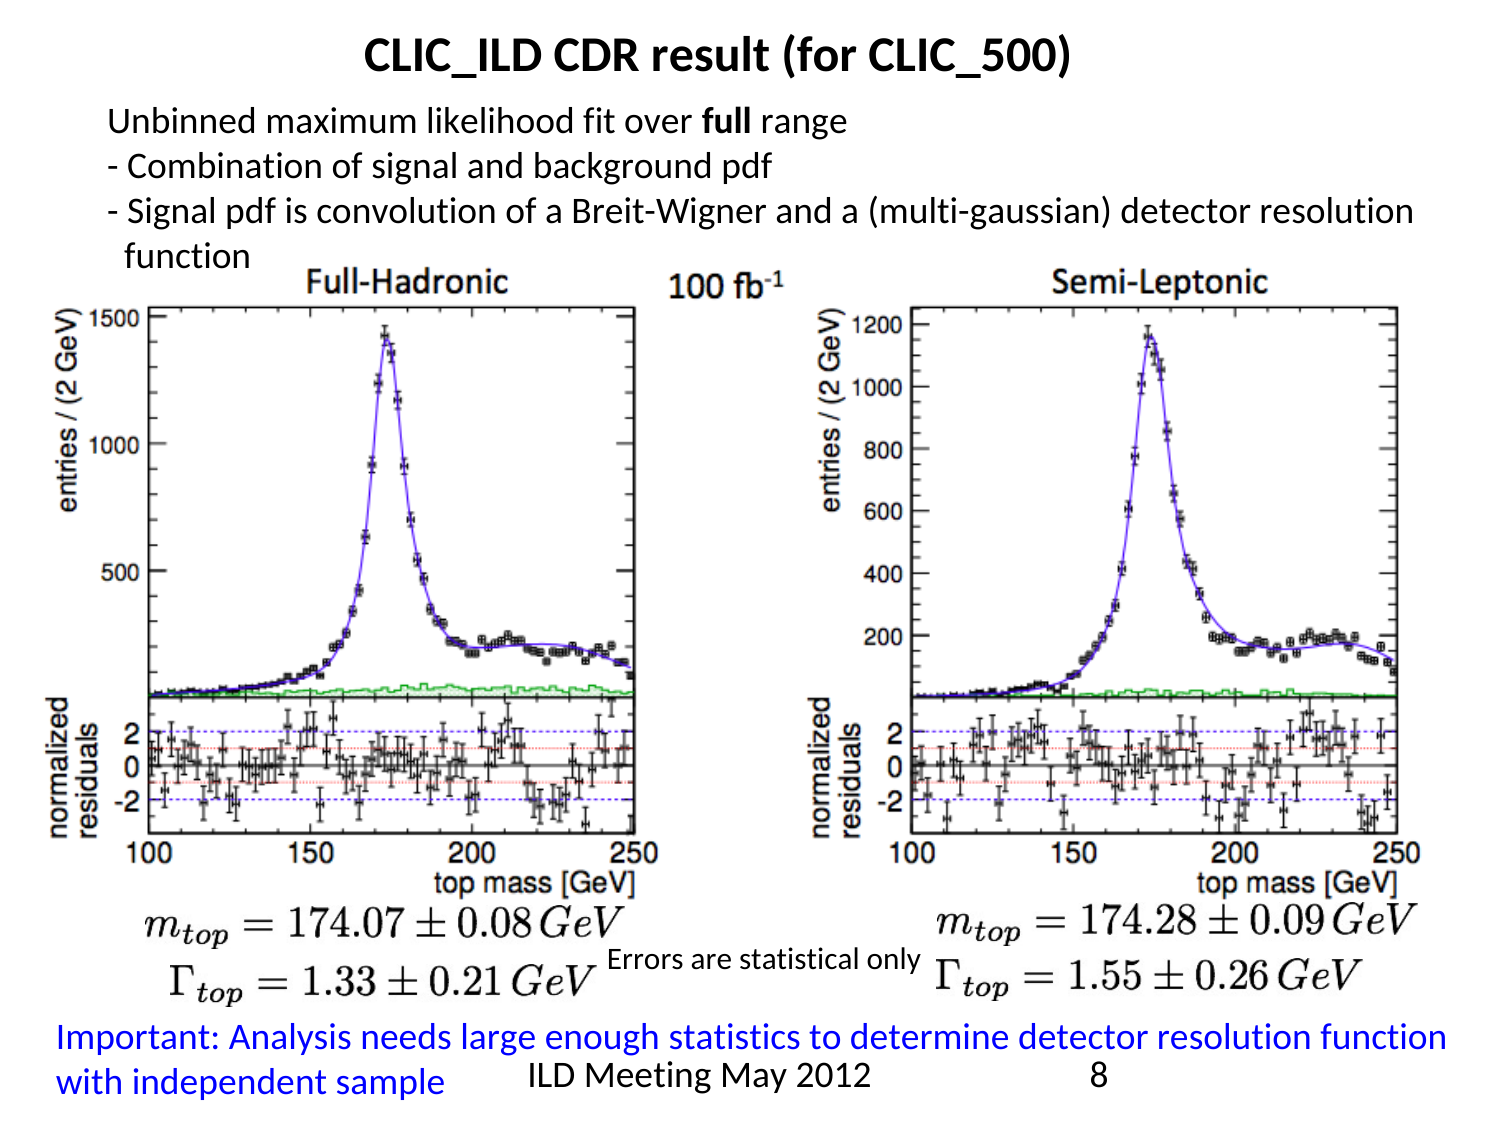

CLIC_ILD CDR result (for CLIC_500)
Unbinned maximum likelihood fit over full range
- Combination of signal and background pdf
- Signal pdf is convolution of a Breit-Wigner and a (multi-gaussian) detector resolution
 function
Errors are statistical only
Important: Analysis needs large enough statistics to determine detector resolution function
with independent sample
8
ILD Meeting May 2012